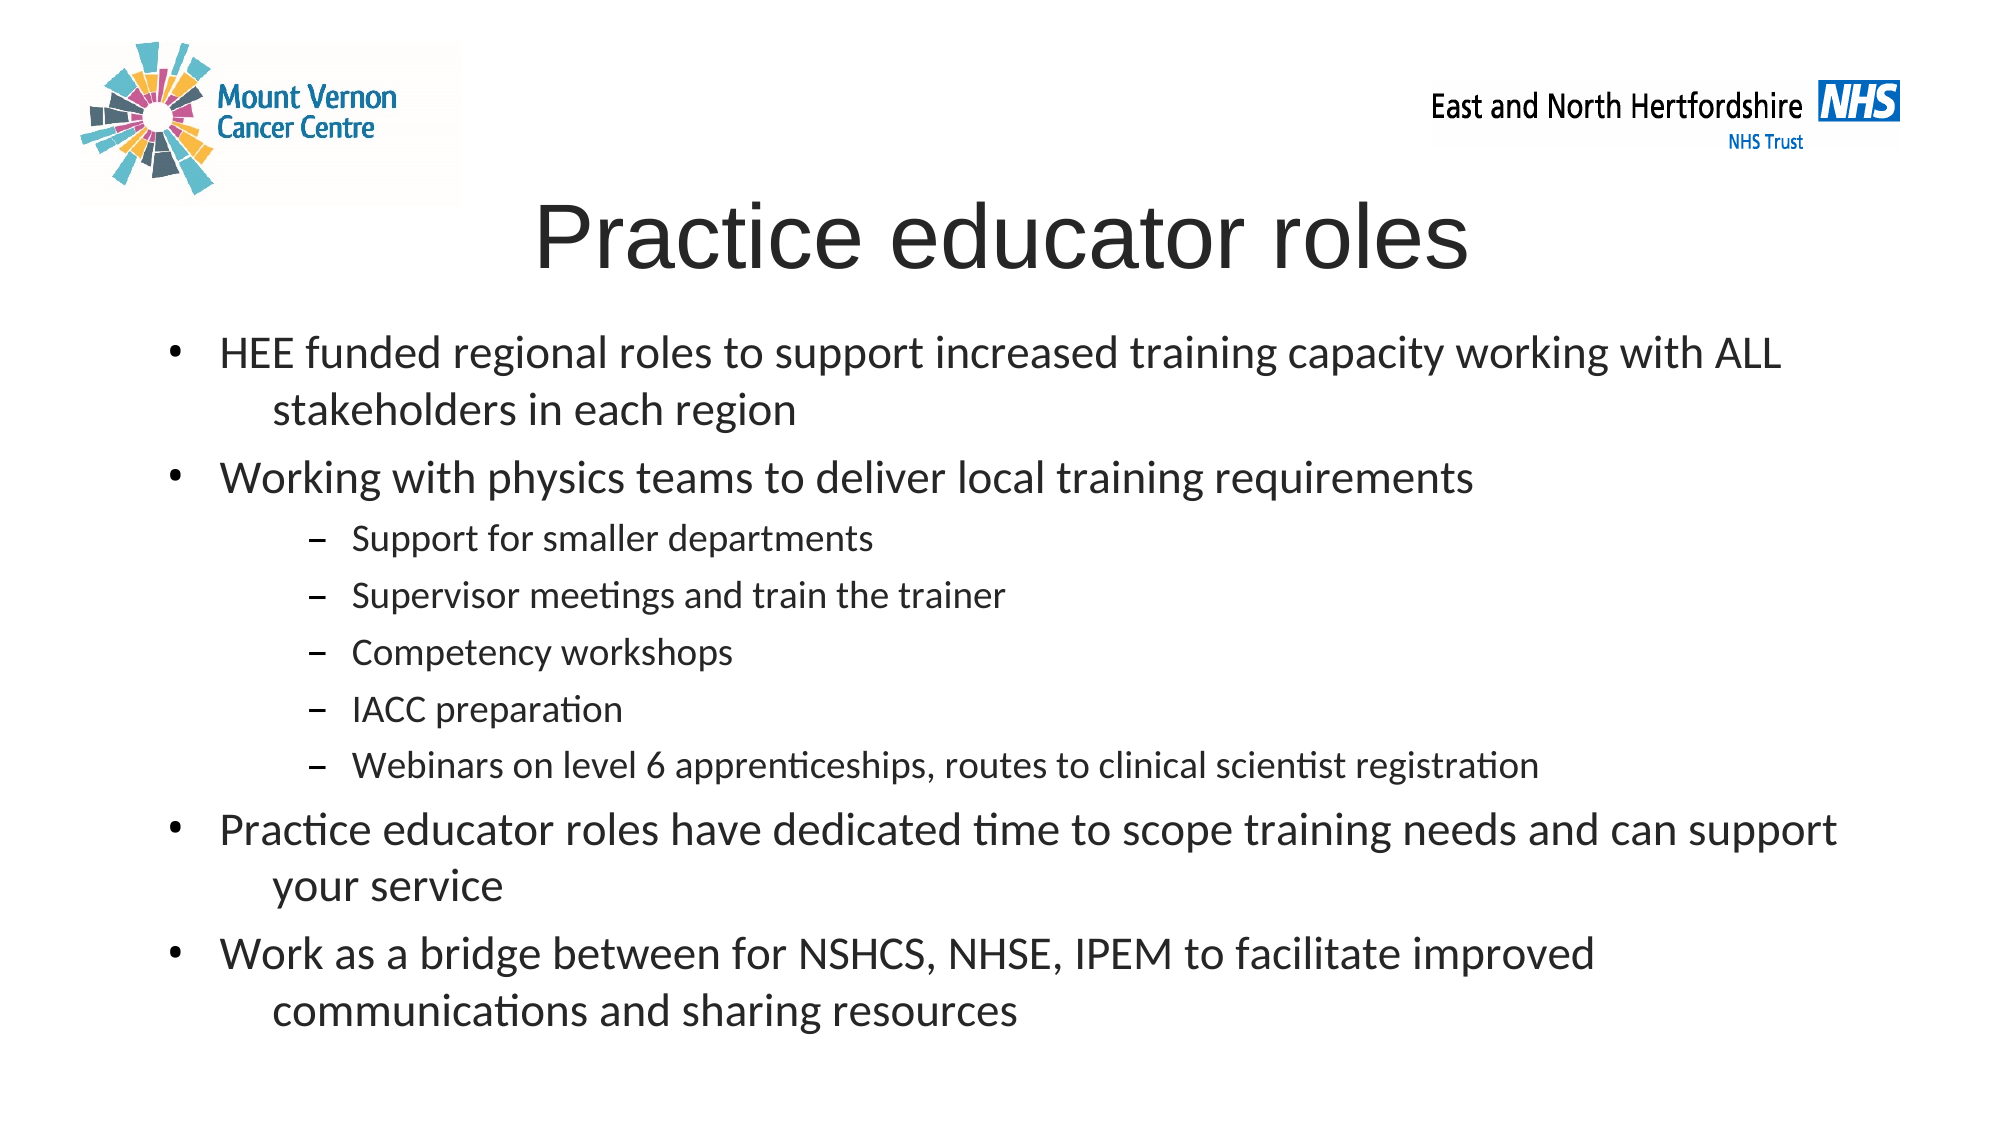

# Practice educator roles
HEE funded regional roles to support increased training capacity working with ALL stakeholders in each region
Working with physics teams to deliver local training requirements
Support for smaller departments
Supervisor meetings and train the trainer
Competency workshops
IACC preparation
Webinars on level 6 apprenticeships, routes to clinical scientist registration
Practice educator roles have dedicated time to scope training needs and can support your service
Work as a bridge between for NSHCS, NHSE, IPEM to facilitate improved communications and sharing resources